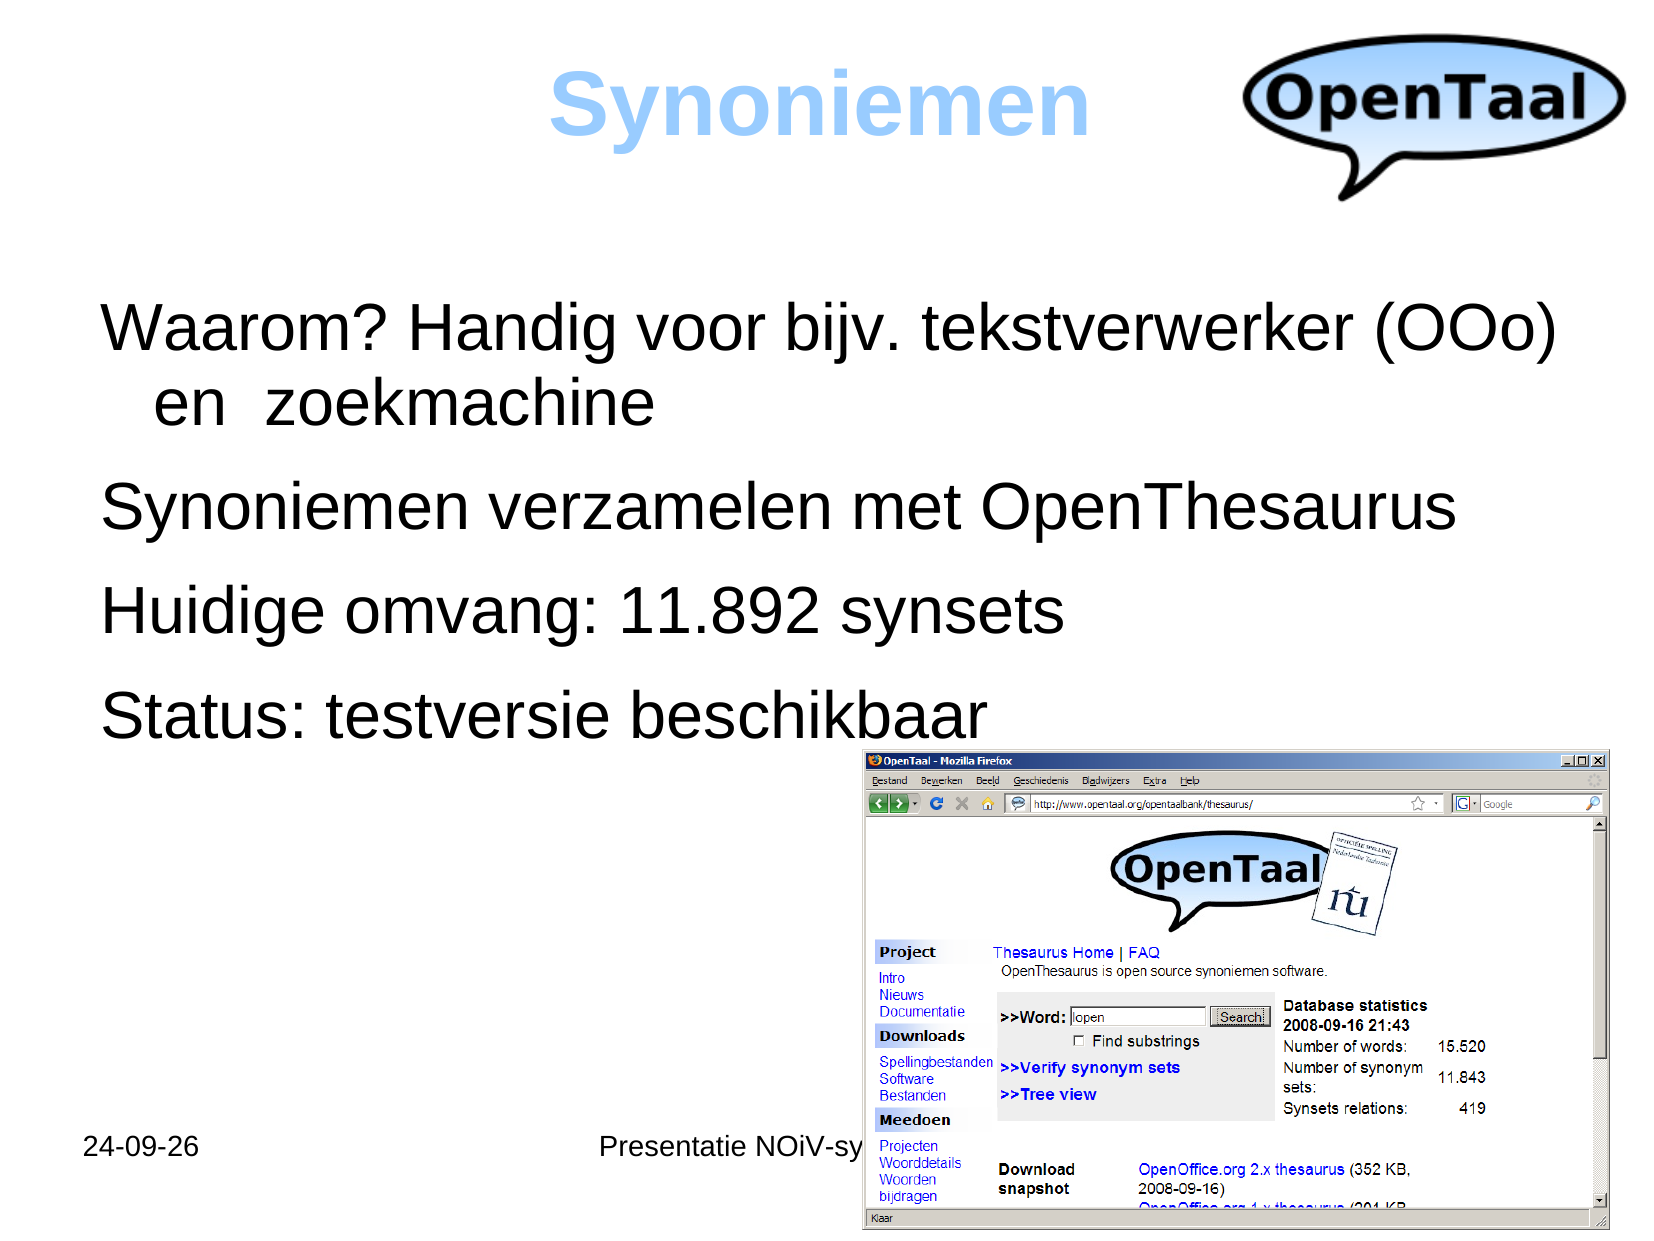

# Synoniemen
Waarom? Handig voor bijv. tekstverwerker (OOo) en zoekmachine
Synoniemen verzamelen met OpenThesaurus
Huidige omvang: 11.892 synsets
Status: testversie beschikbaar
Presentatie NOiV-symposium 2009
16